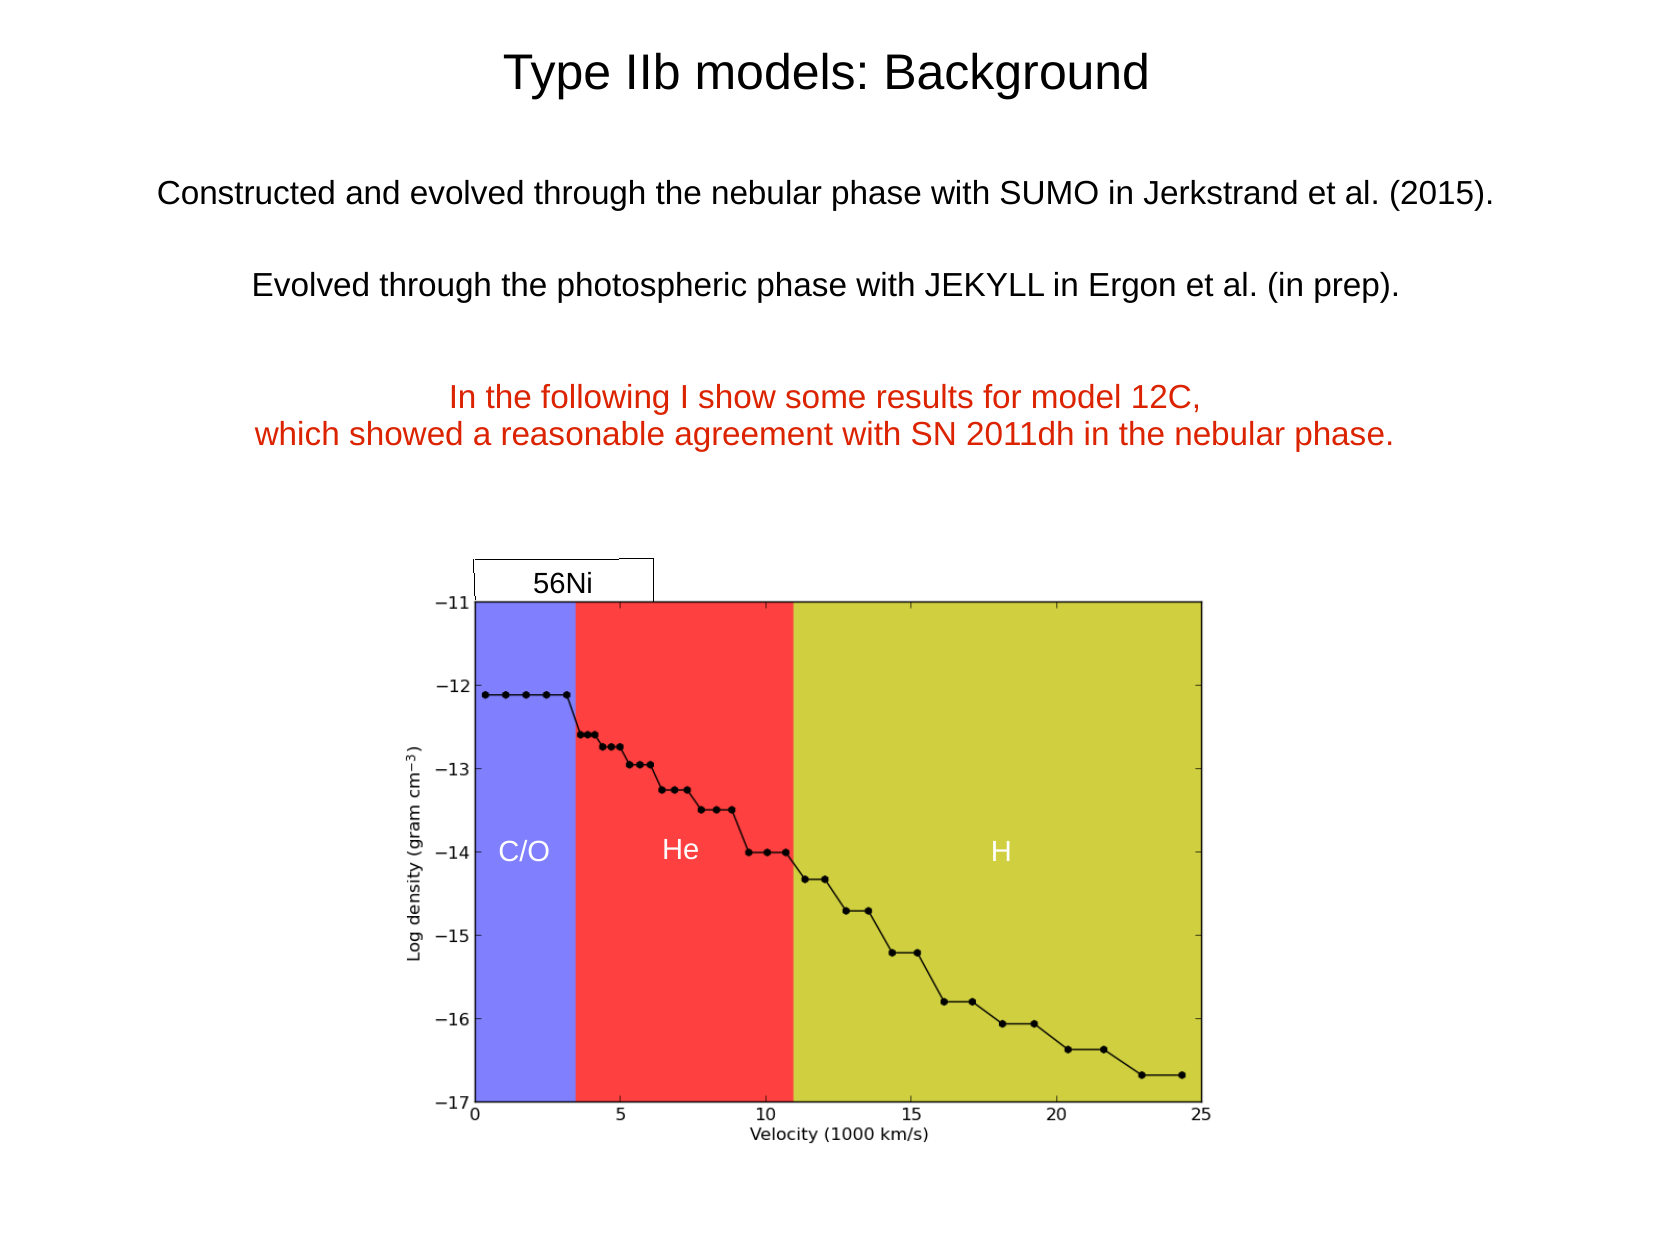

Type IIb models: Background
Constructed and evolved through the nebular phase with SUMO in Jerkstrand et al. (2015).
Evolved through the photospheric phase with JEKYLL in Ergon et al. (in prep).
In the following I show some results for model 12C,
which showed a reasonable agreement with SN 2011dh in the nebular phase.
56Ni
He
H
C/O